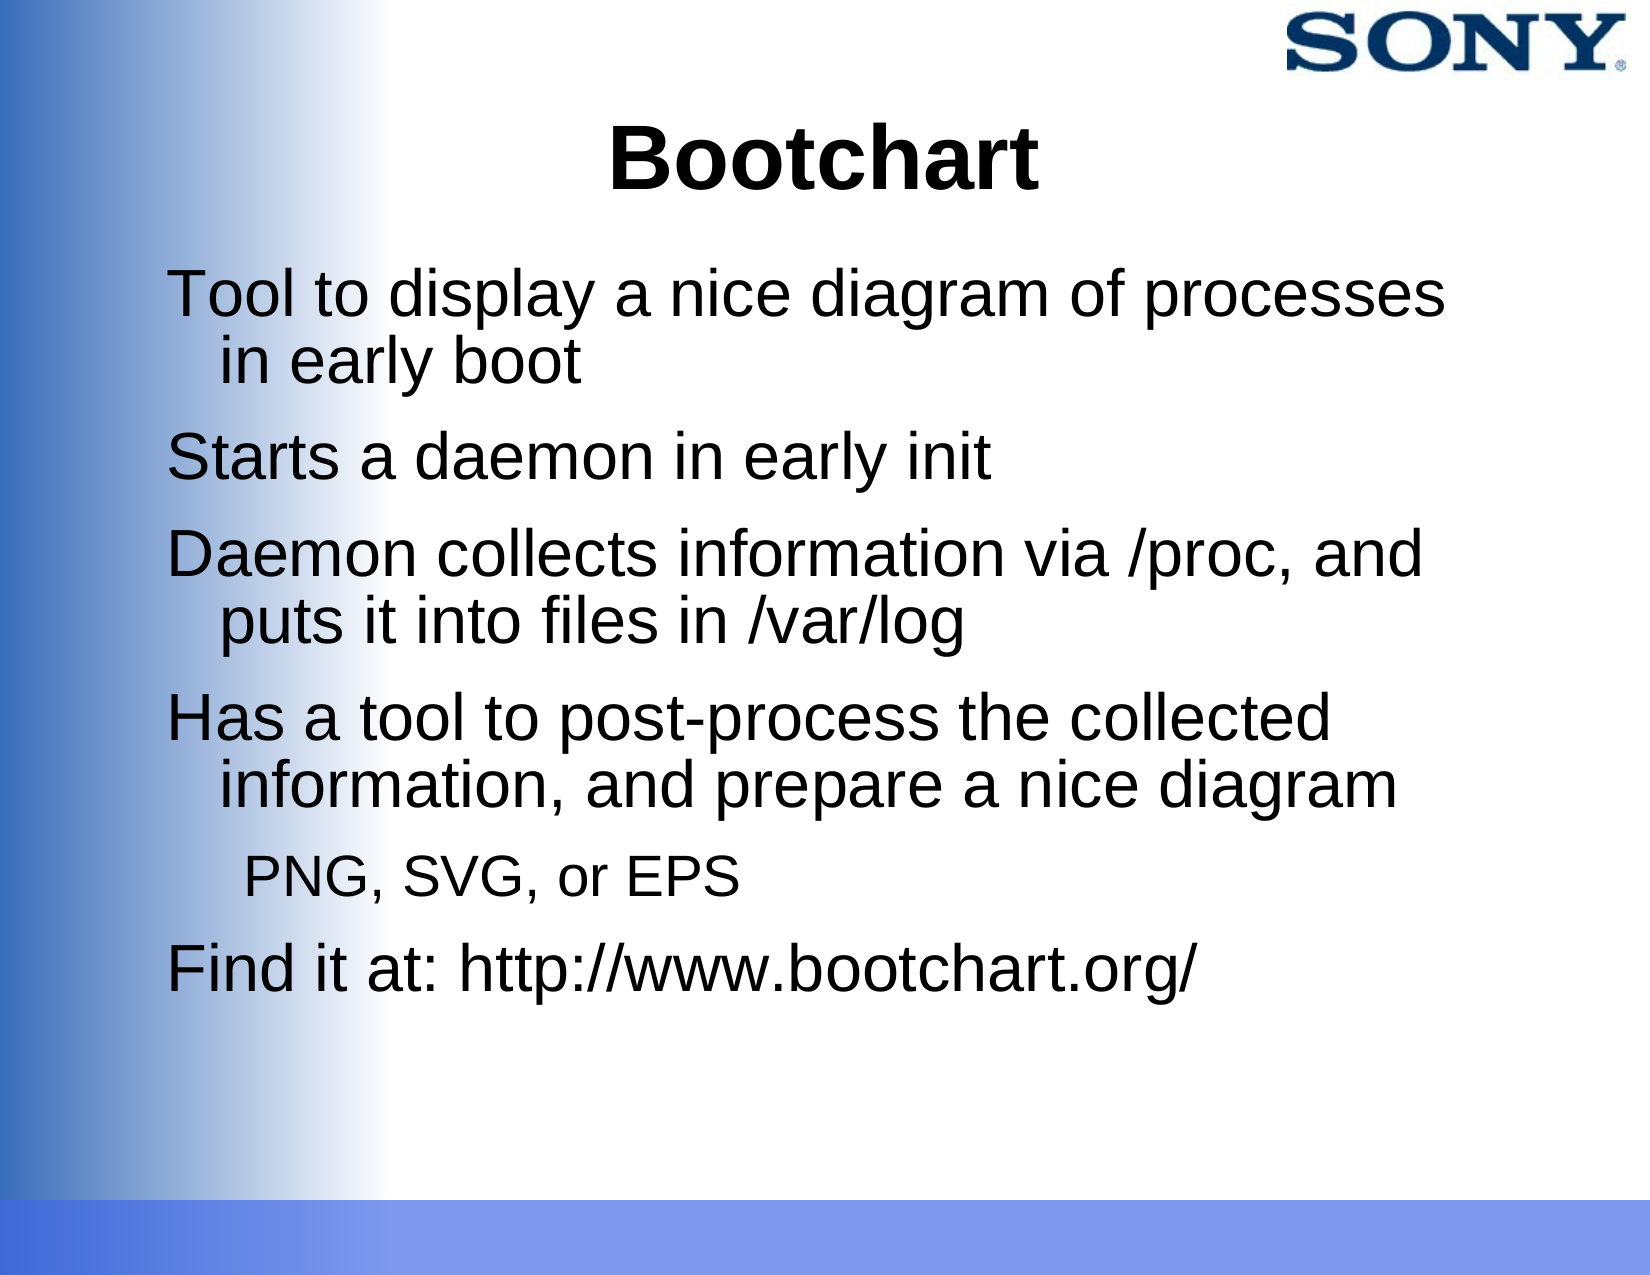

# Bootchart
Tool to display a nice diagram of processes in early boot
Starts a daemon in early init
Daemon collects information via /proc, and puts it into files in /var/log
Has a tool to post-process the collected information, and prepare a nice diagram
PNG, SVG, or EPS
Find it at: http://www.bootchart.org/